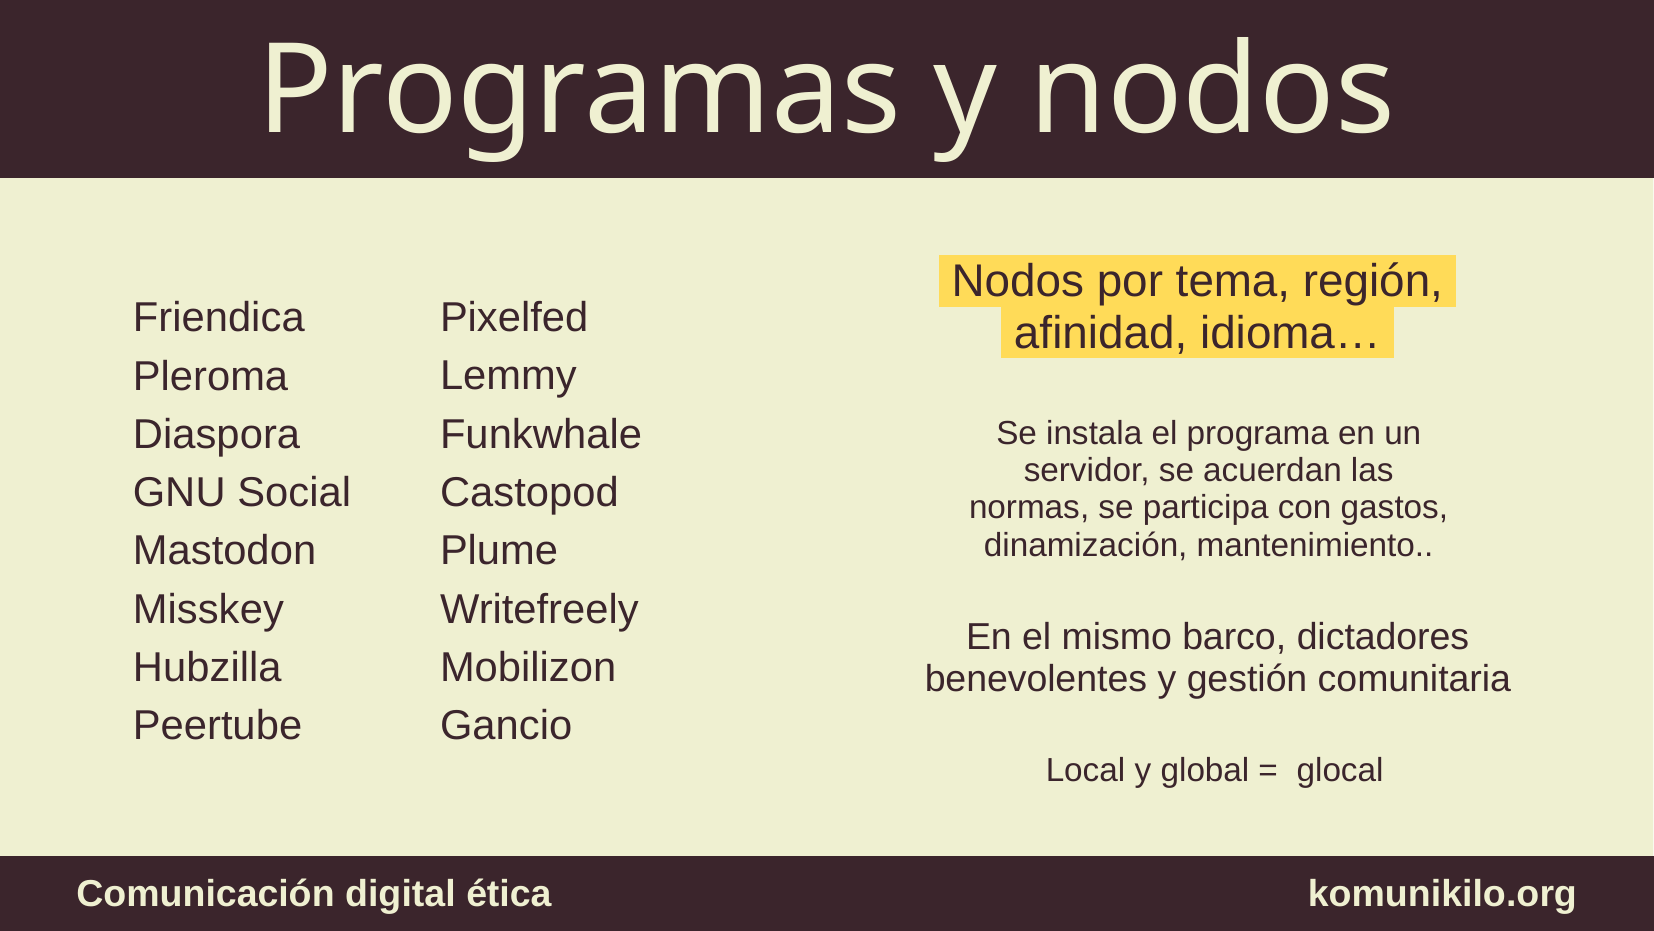

# Programas y nodos
 Nodos por tema, región, afinidad, idioma…
Pixelfed
Lemmy
Funkwhale
Castopod
Plume
Writefreely
Mobilizon
Gancio
Friendica
Pleroma
Diaspora
GNU Social
Mastodon
Misskey
Hubzilla
Peertube
Se instala el programa en un servidor, se acuerdan las normas, se participa con gastos, dinamización, mantenimiento..
En el mismo barco, dictadores benevolentes y gestión comunitaria
Local y global = glocal
Comunicación digital ética komunikilo.org